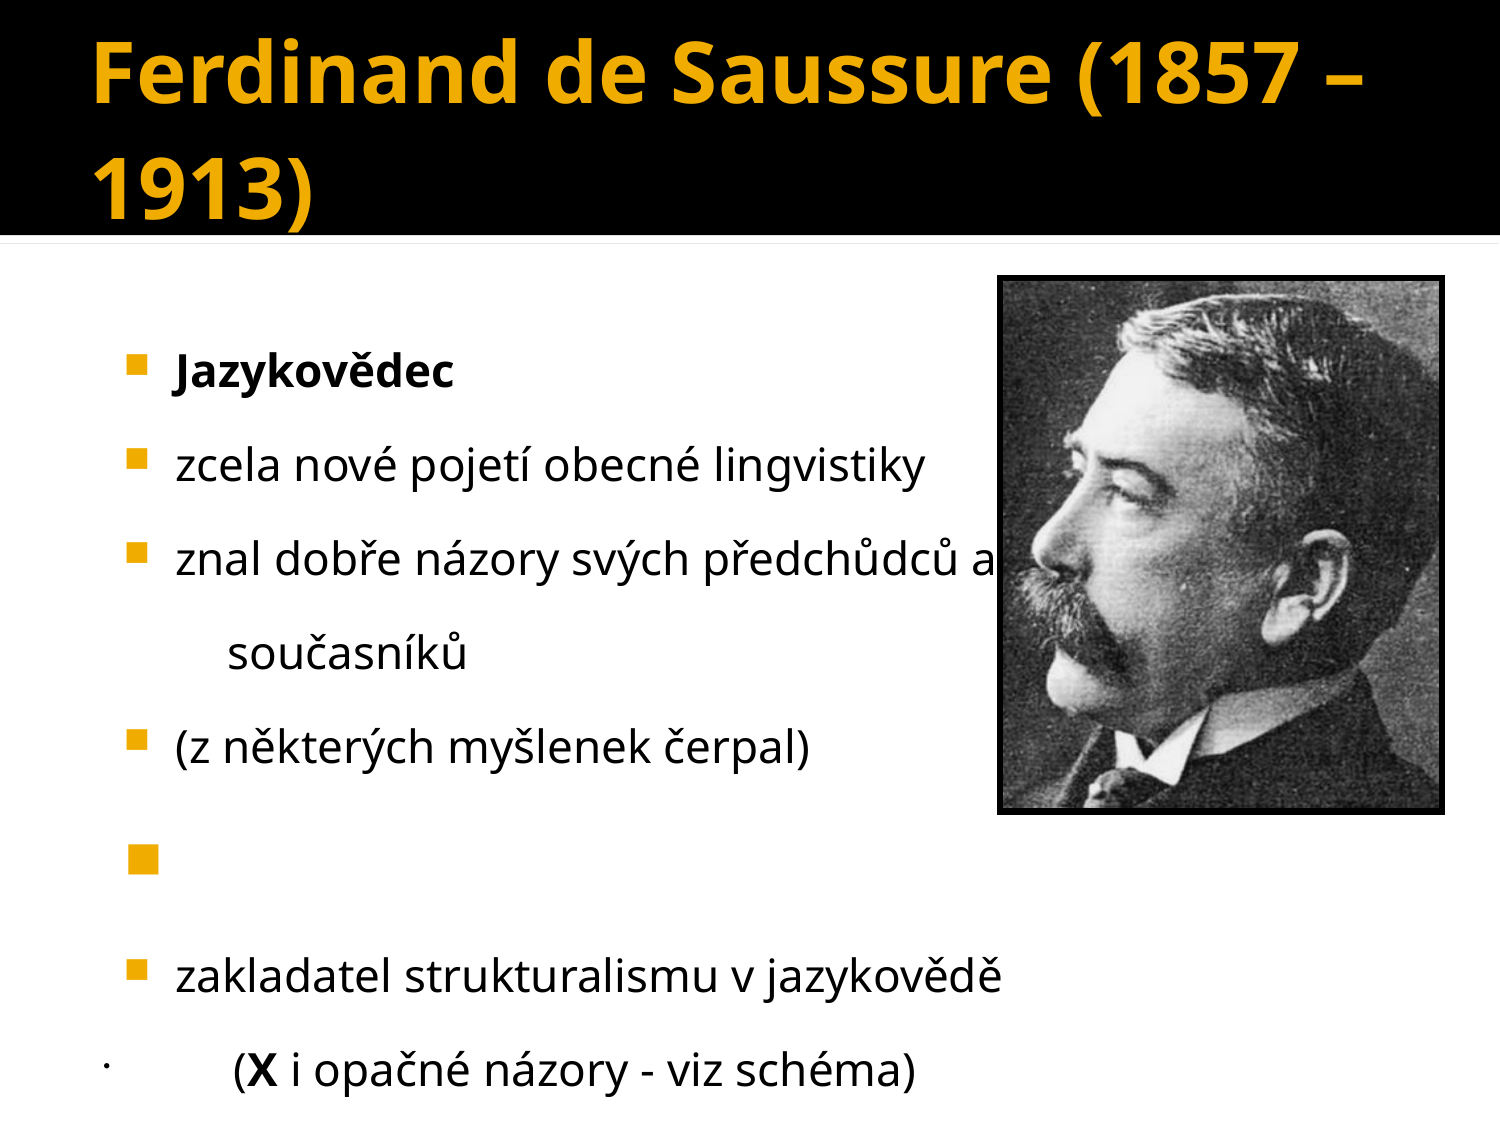

# Ferdinand de Saussure (1857 – 1913)
Jazykovědec
zcela nové pojetí obecné lingvistiky
znal dobře názory svých předchůdců a současníků
(z některých myšlenek čerpal)
zakladatel strukturalismu v jazykovědě
	(X i opačné názory - viz schéma)